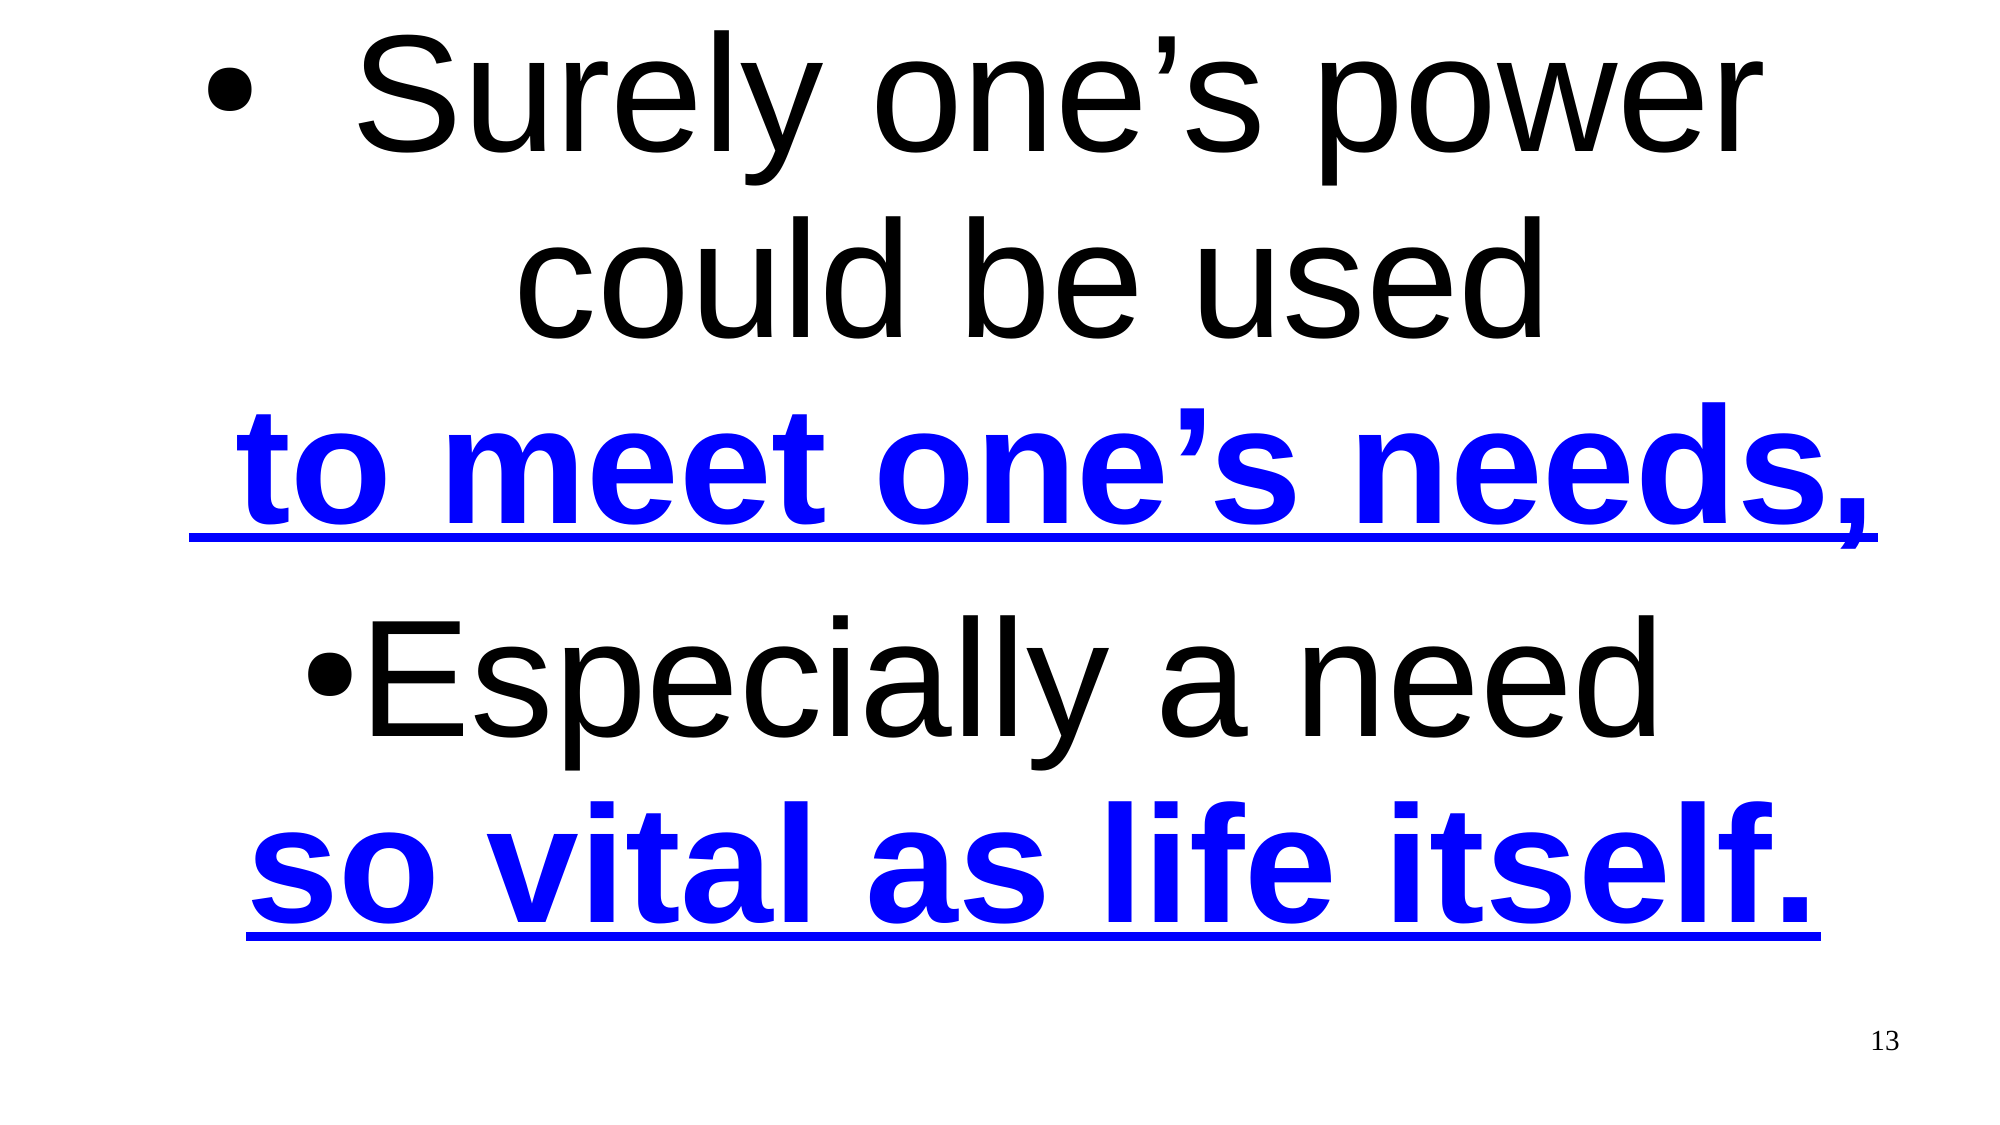

# Surely one’s power could be used to meet one’s needs,
Especially a need
so vital as life itself.
13